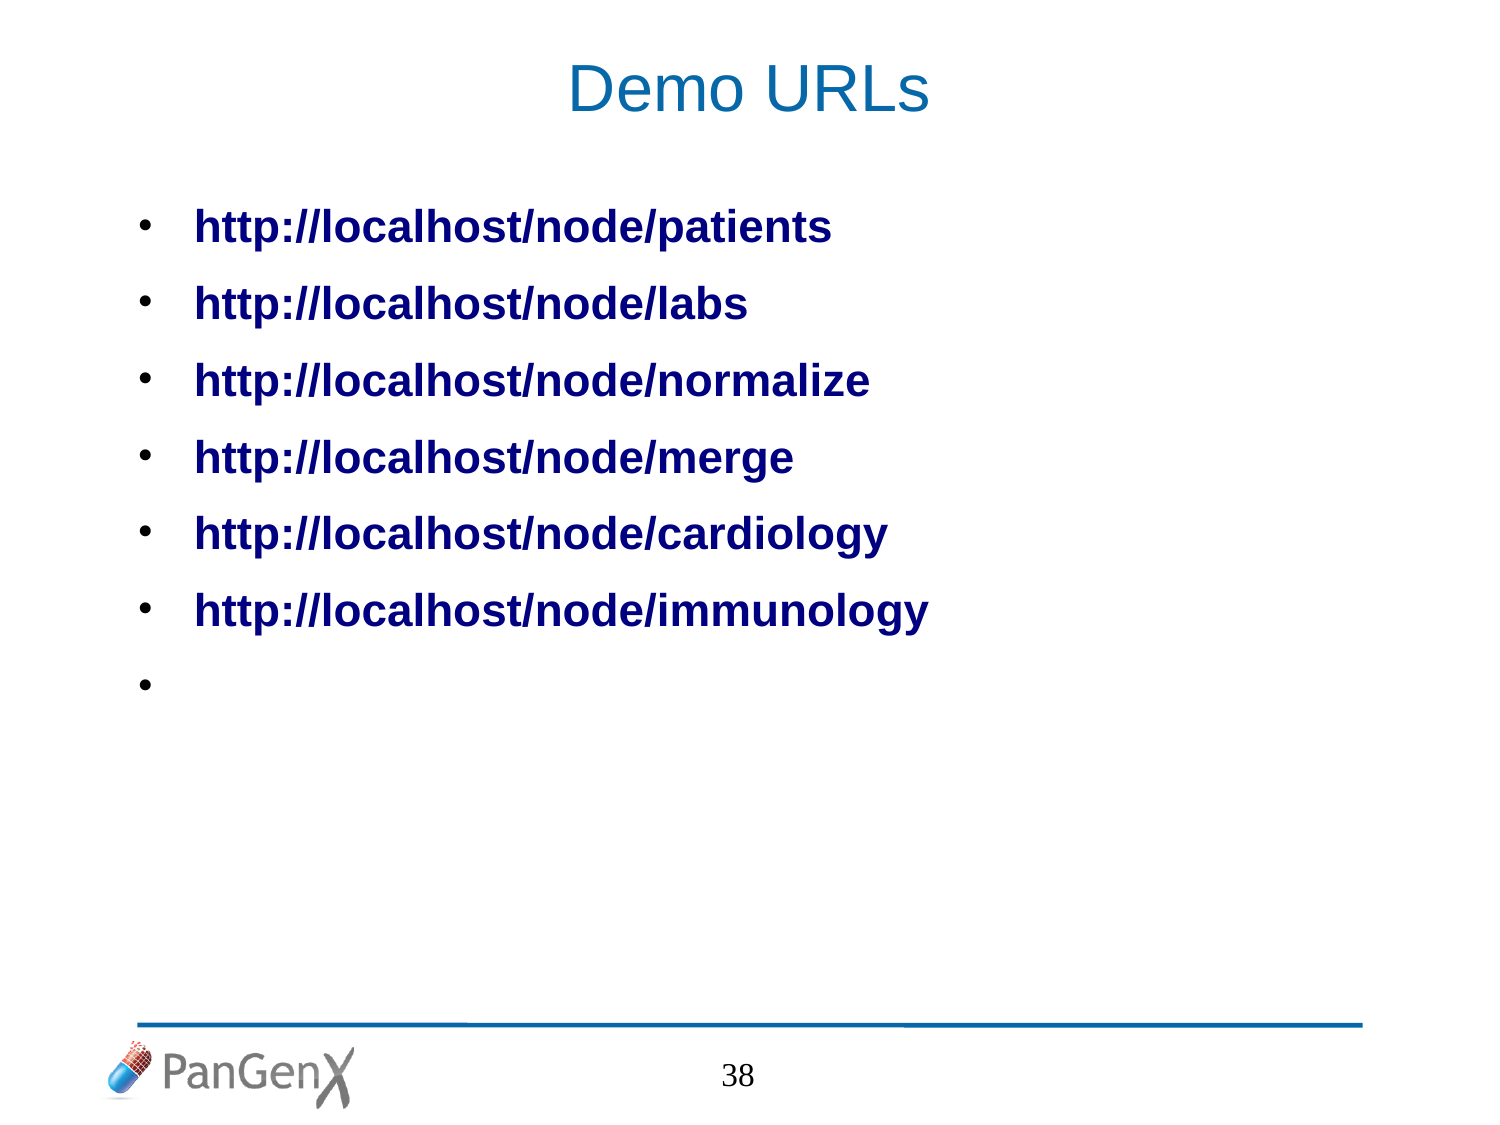

# Demo URLs
http://localhost/node/patients
http://localhost/node/labs
http://localhost/node/normalize
http://localhost/node/merge
http://localhost/node/cardiology
http://localhost/node/immunology
38